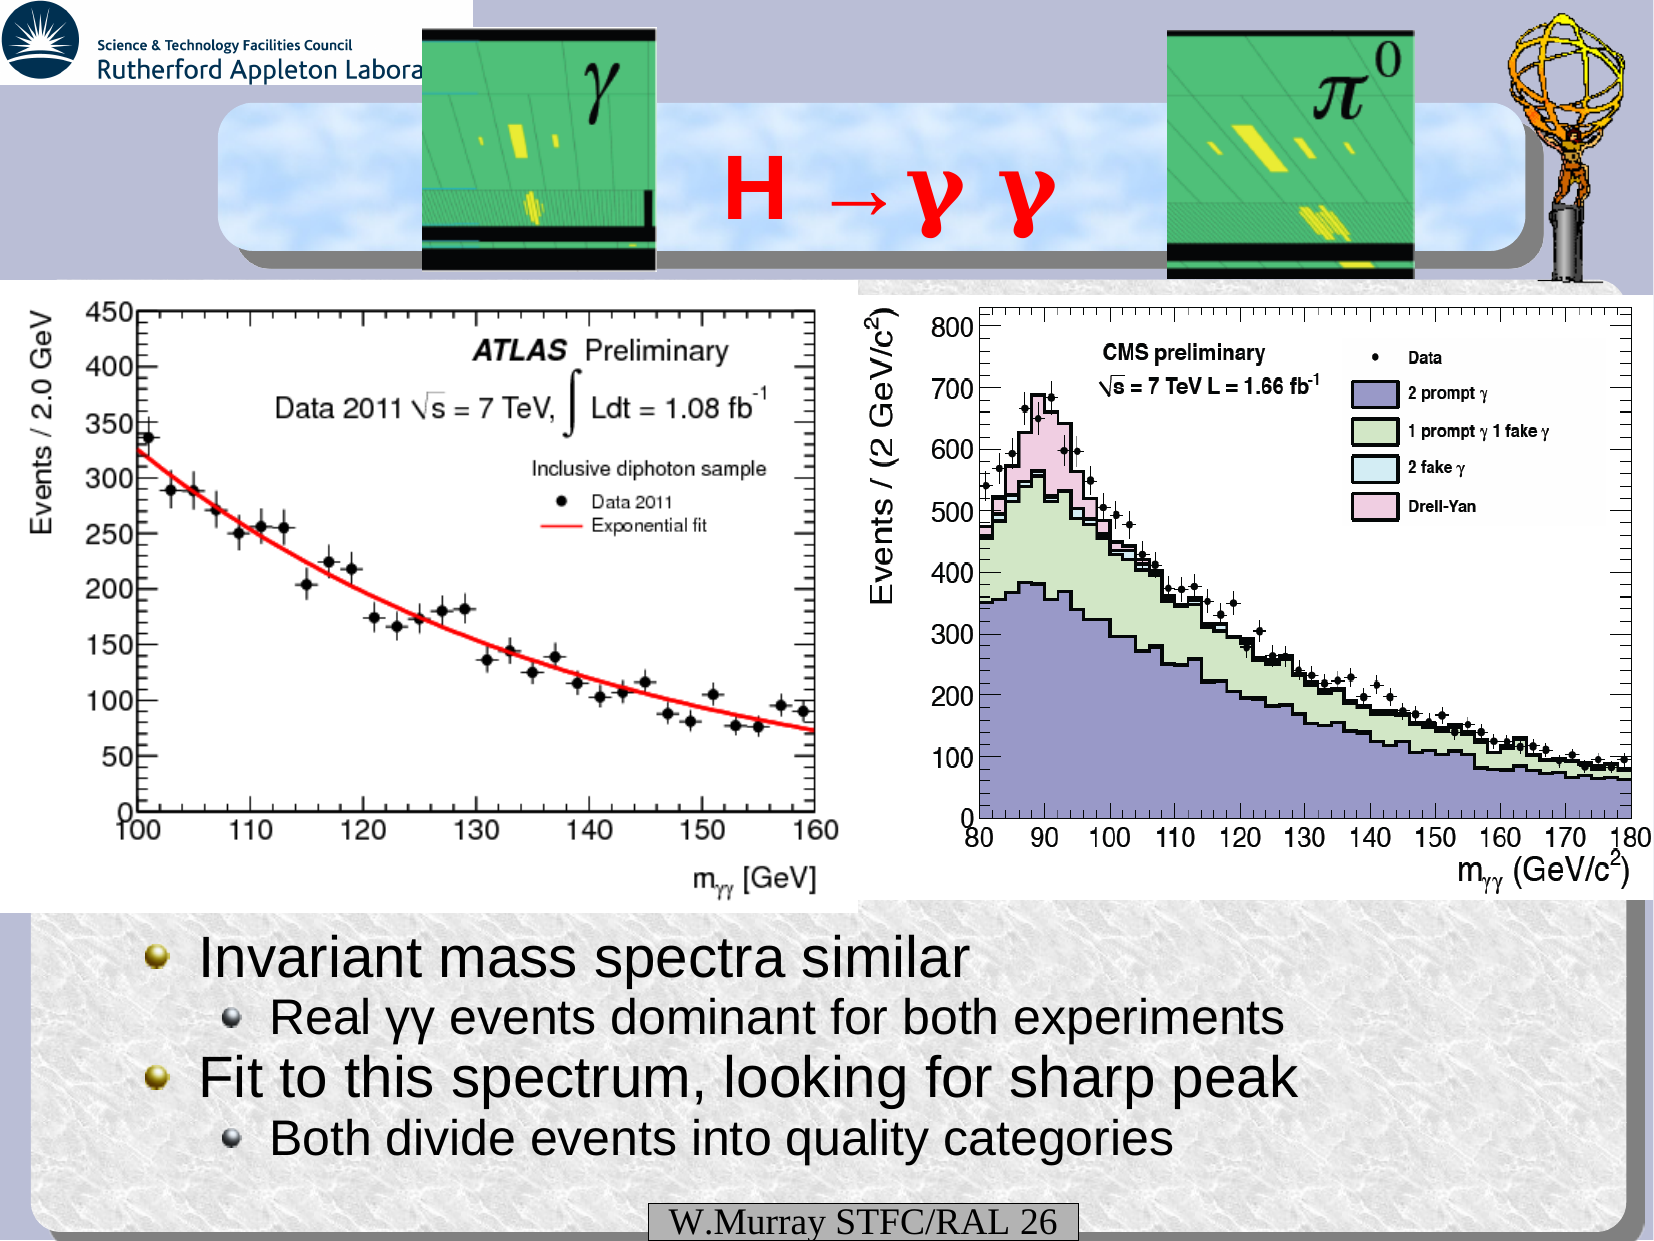

# H →γ γ
Invariant mass spectra similar
Real γγ events dominant for both experiments
Fit to this spectrum, looking for sharp peak
Both divide events into quality categories